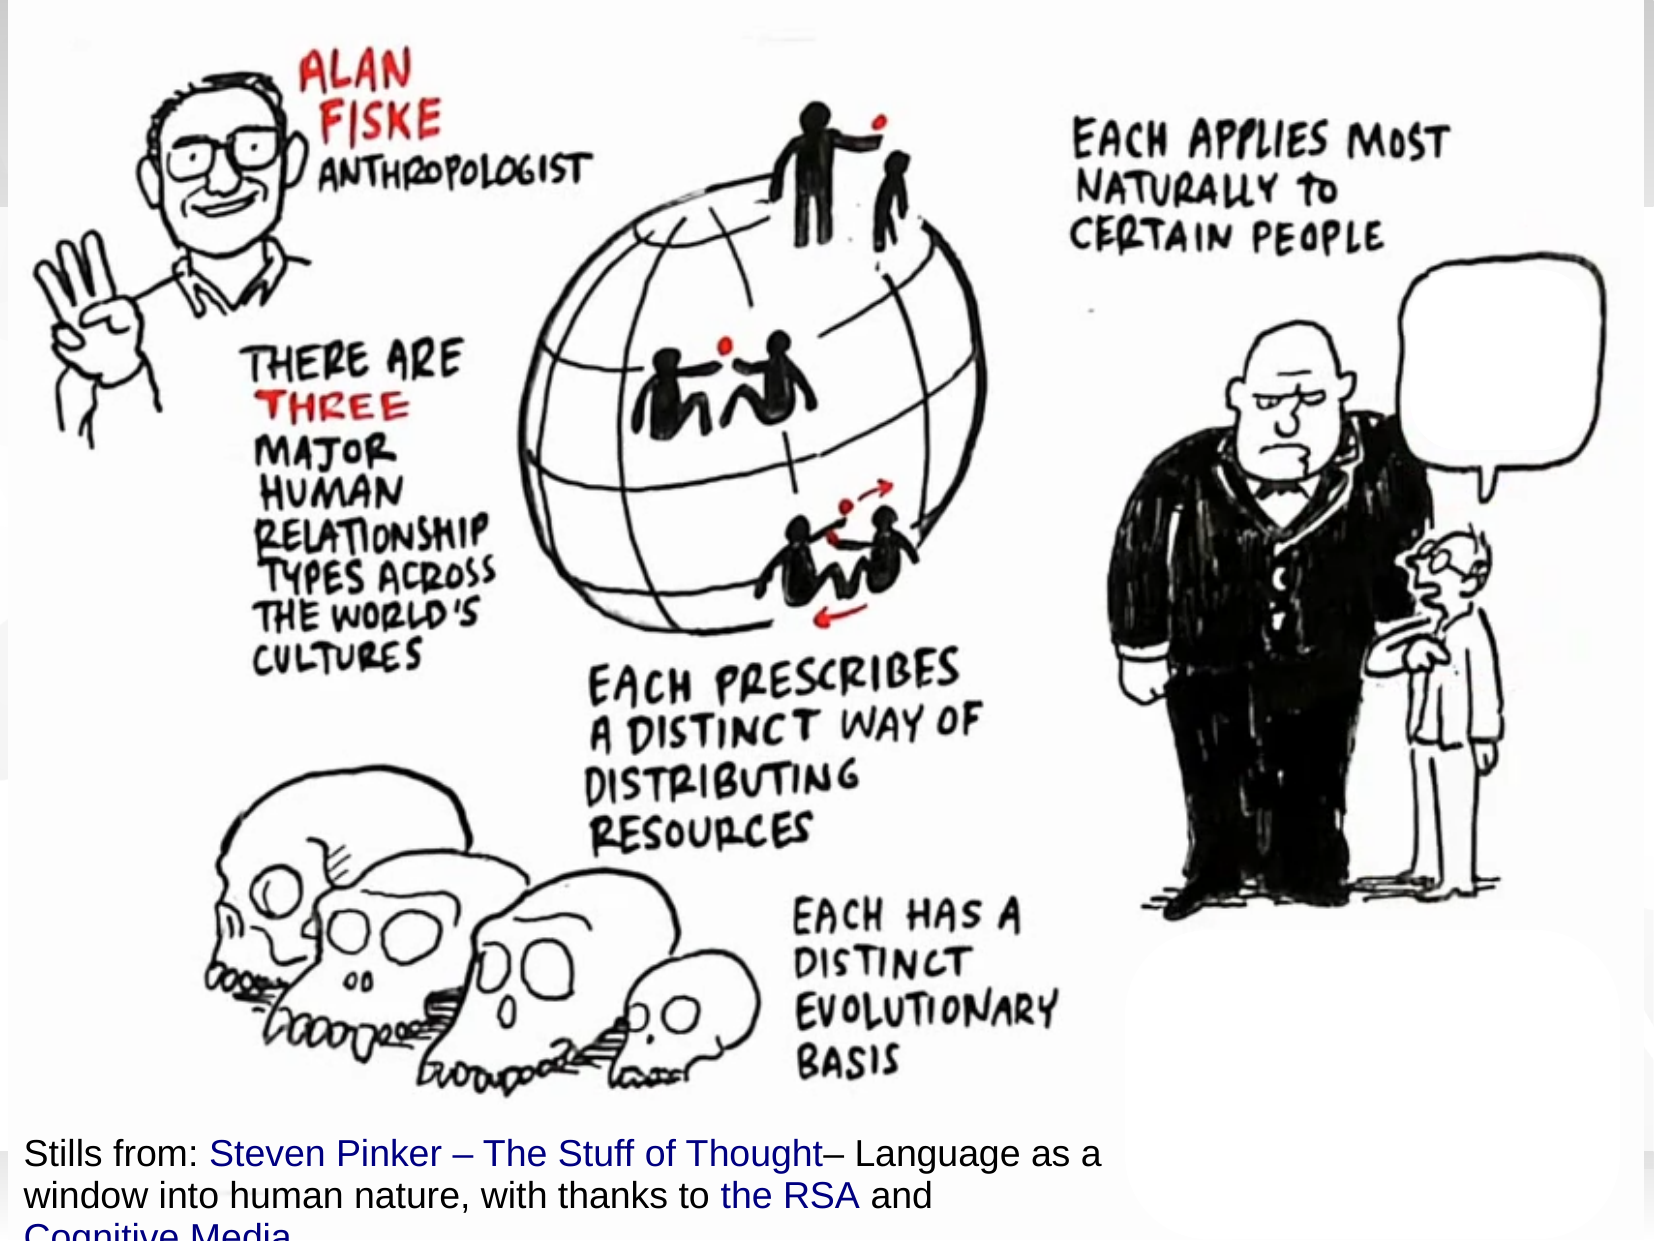

# Relationship types …
What does the social science say ? Relationships are primarily:
See licensing / governance / through this lense:
Stills from: Steven Pinker – The Stuff of Thought– Language as a window into human nature, with thanks to the RSA and Cognitive Media